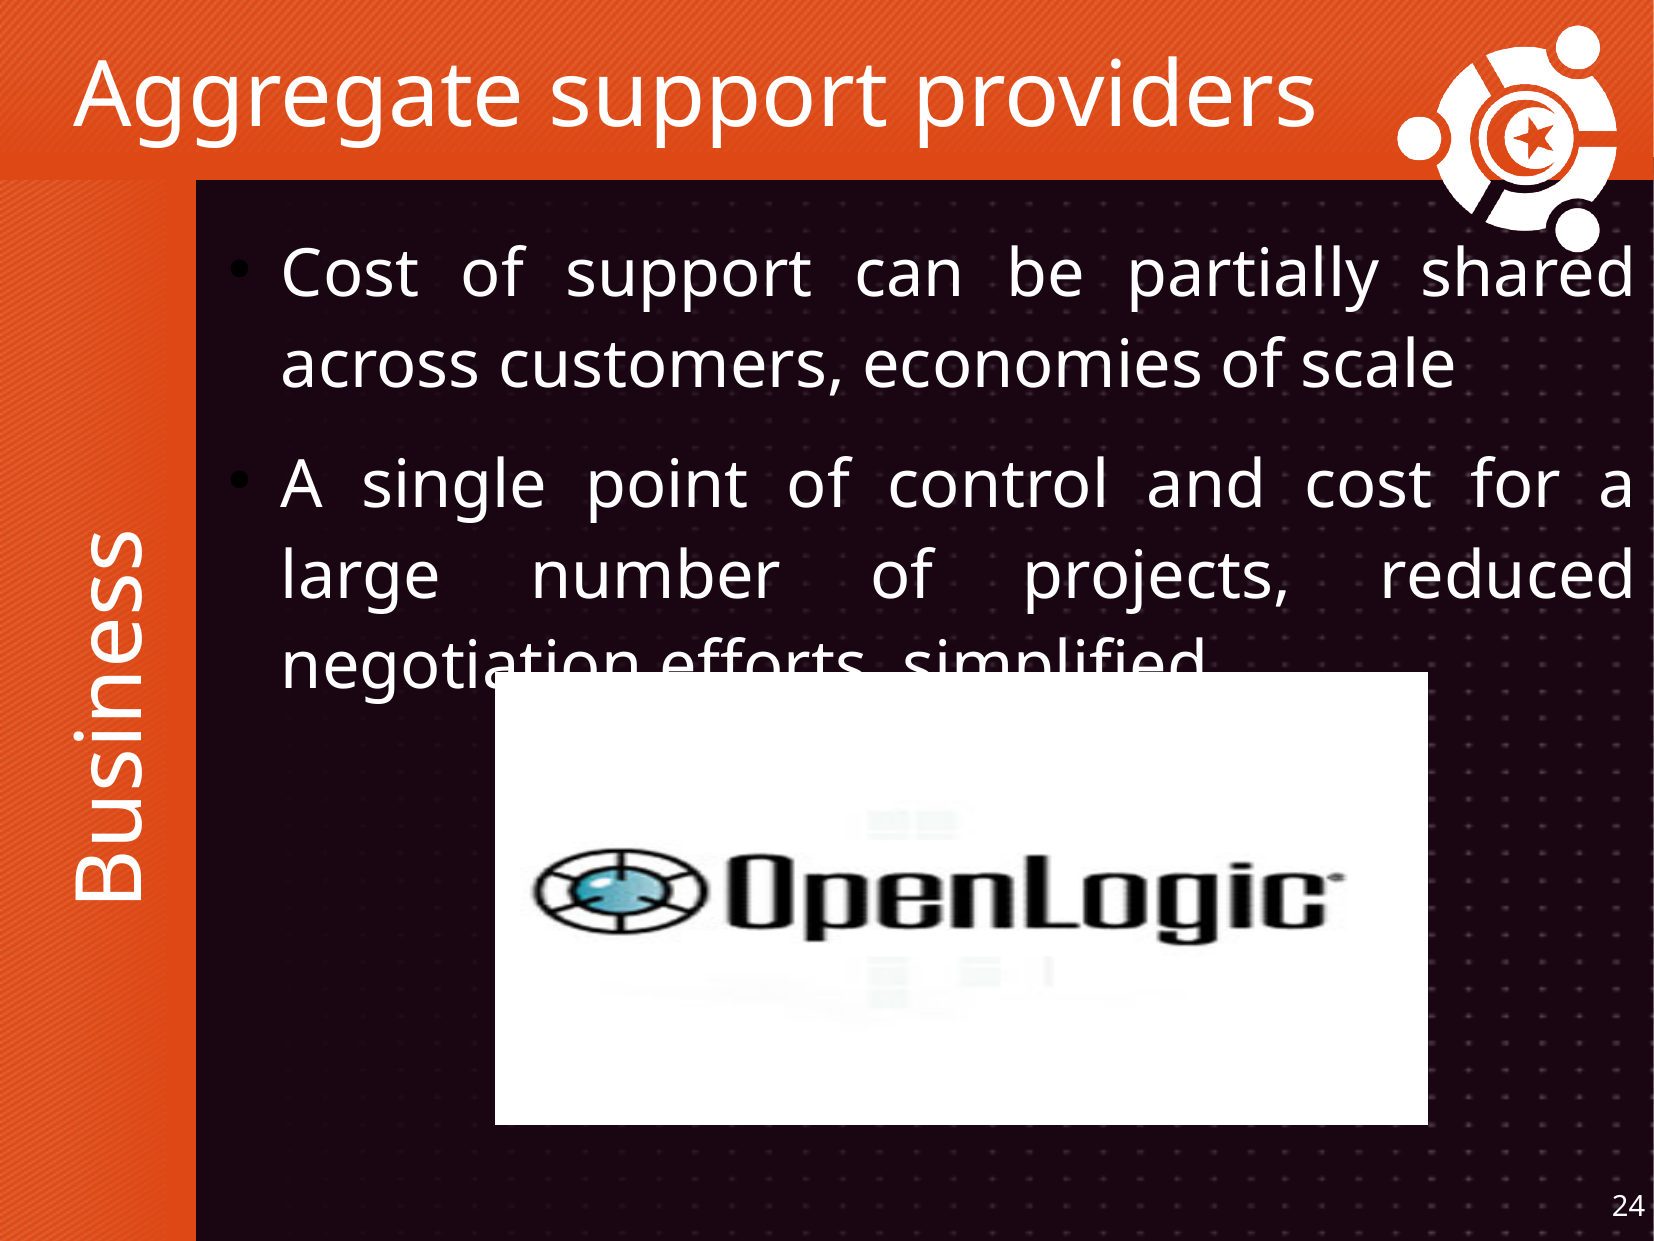

# Aggregate support providers
Cost of support can be partially shared across customers, economies of scale
A single point of control and cost for a large number of projects, reduced negotiation efforts, simplified
Business
24